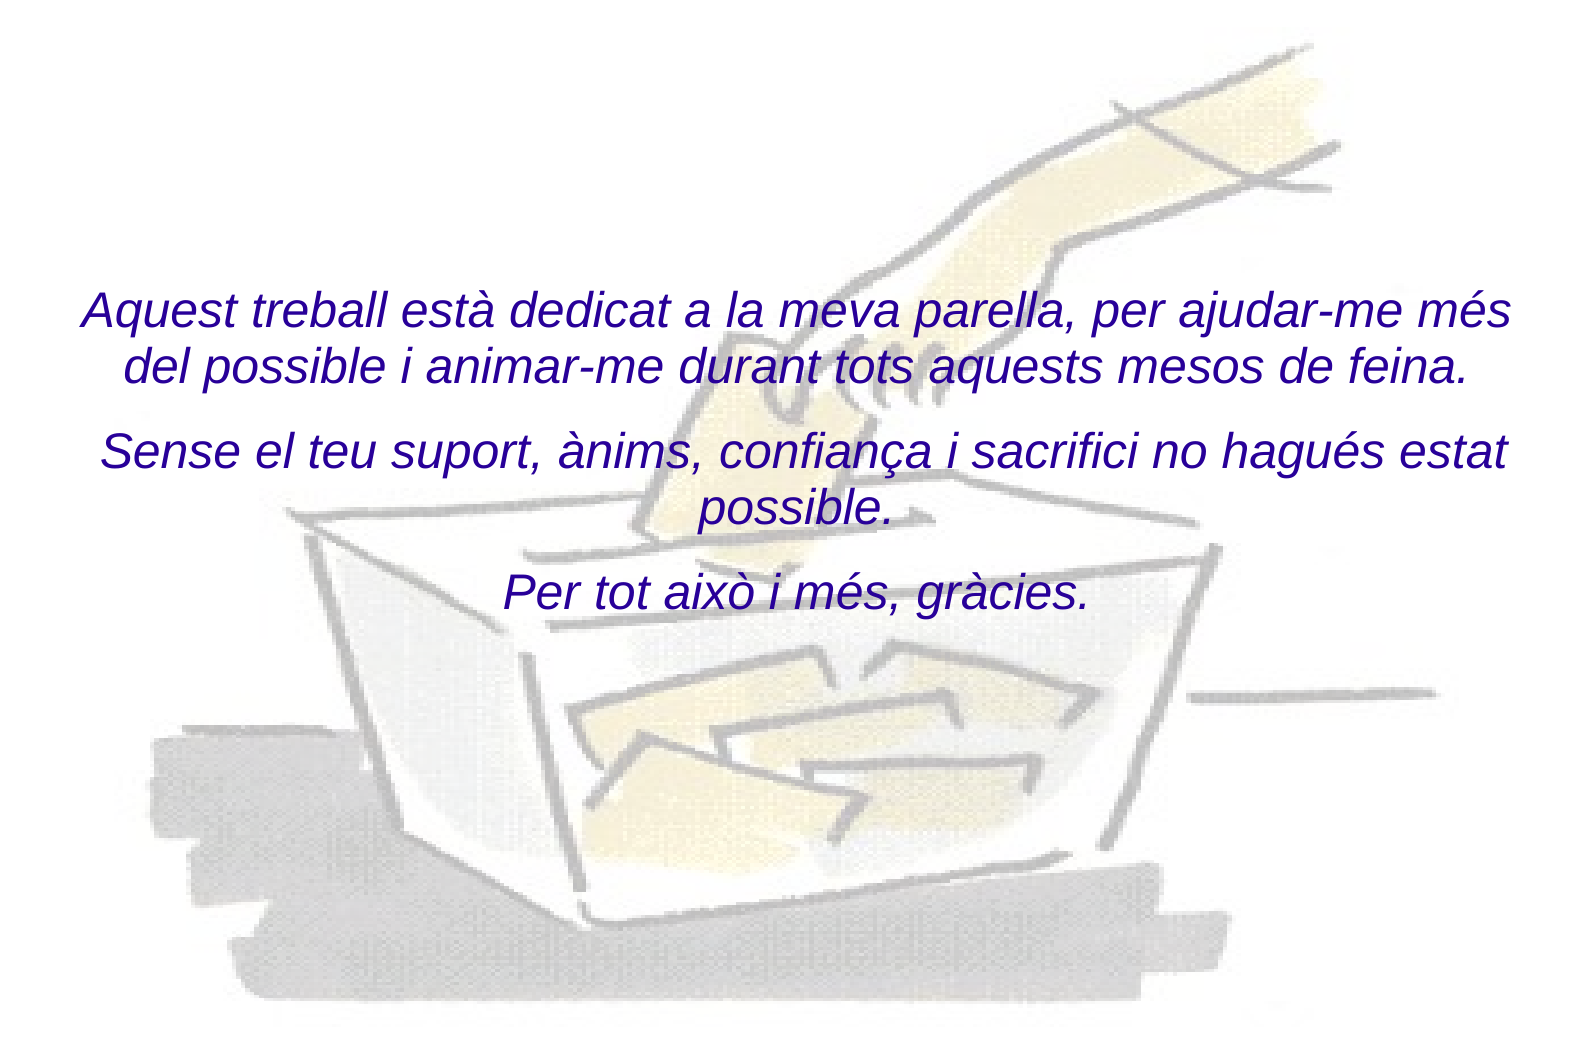

# Aquest treball està dedicat a la meva parella, per ajudar-me més del possible i animar-me durant tots aquests mesos de feina.
 Sense el teu suport, ànims, confiança i sacrifici no hagués estat possible.
Per tot això i més, gràcies.